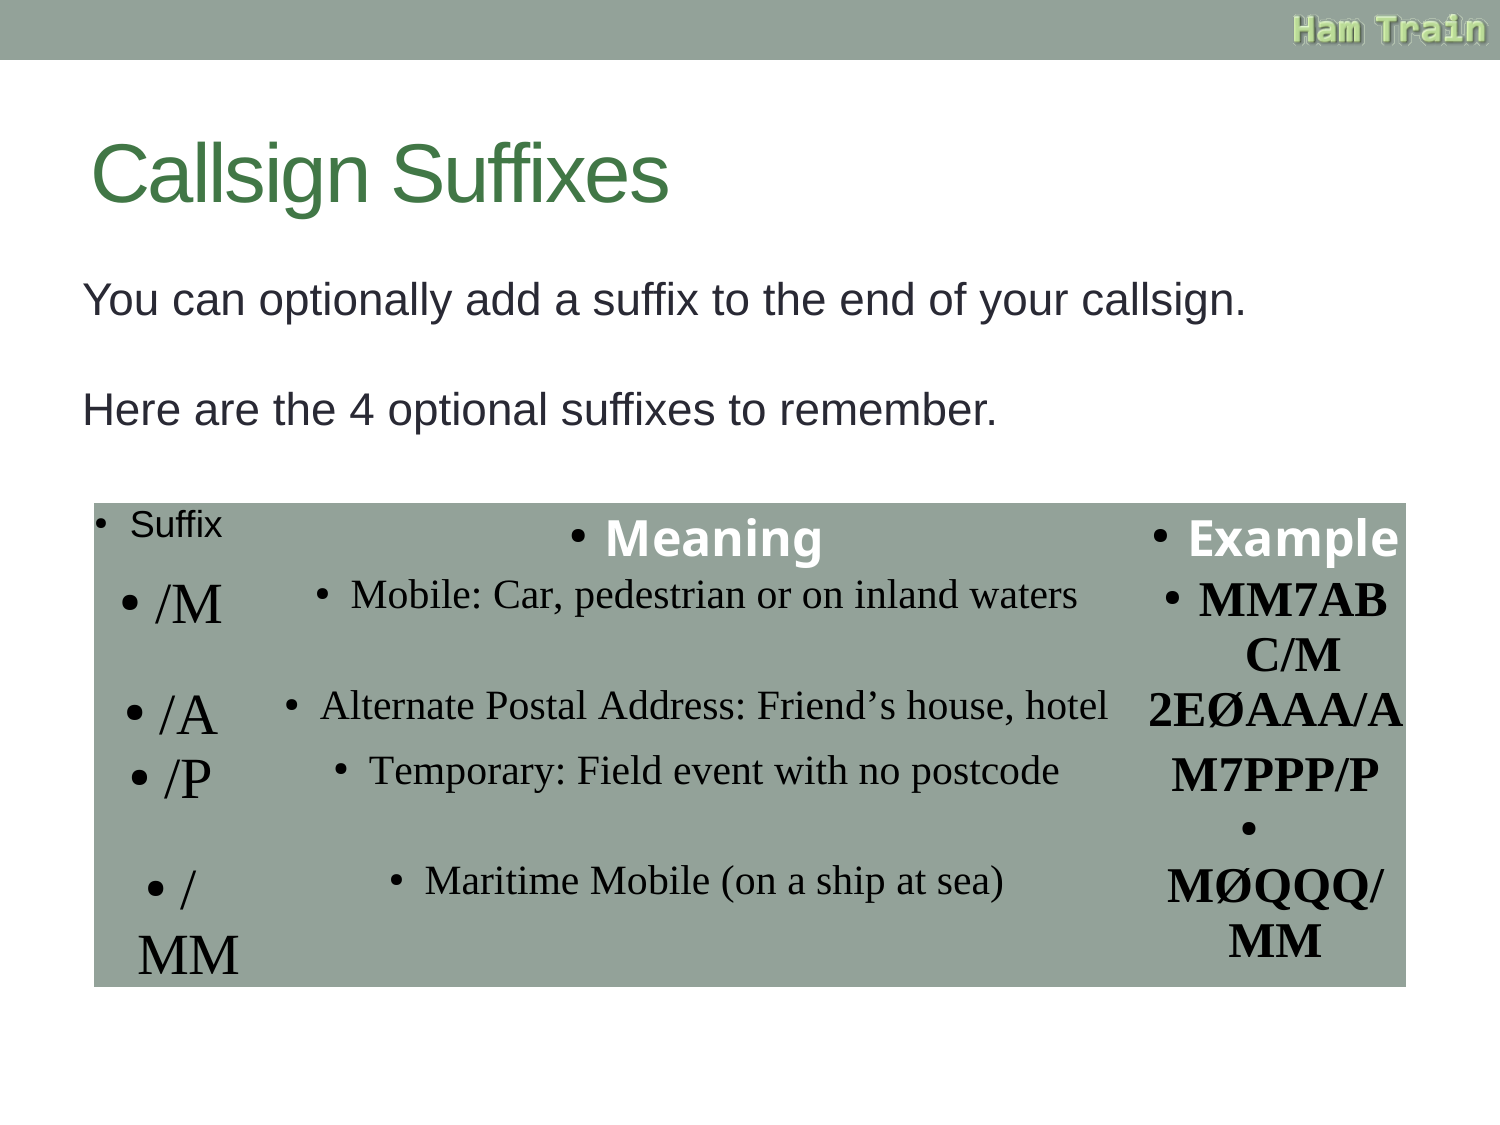

# Callsign Suffixes
You can optionally add a suffix to the end of your callsign.
Here are the 4 optional suffixes to remember.
| Suffix | Meaning | Example |
| --- | --- | --- |
| /M | Mobile: Car, pedestrian or on inland waters | MM7ABC/M |
| /A | Alternate Postal Address: Friend’s house, hotel | 2EØAAA/A |
| /P | Temporary: Field event with no postcode | M7PPP/P |
| /MM | Maritime Mobile (on a ship at sea) | MØQQQ/MM |